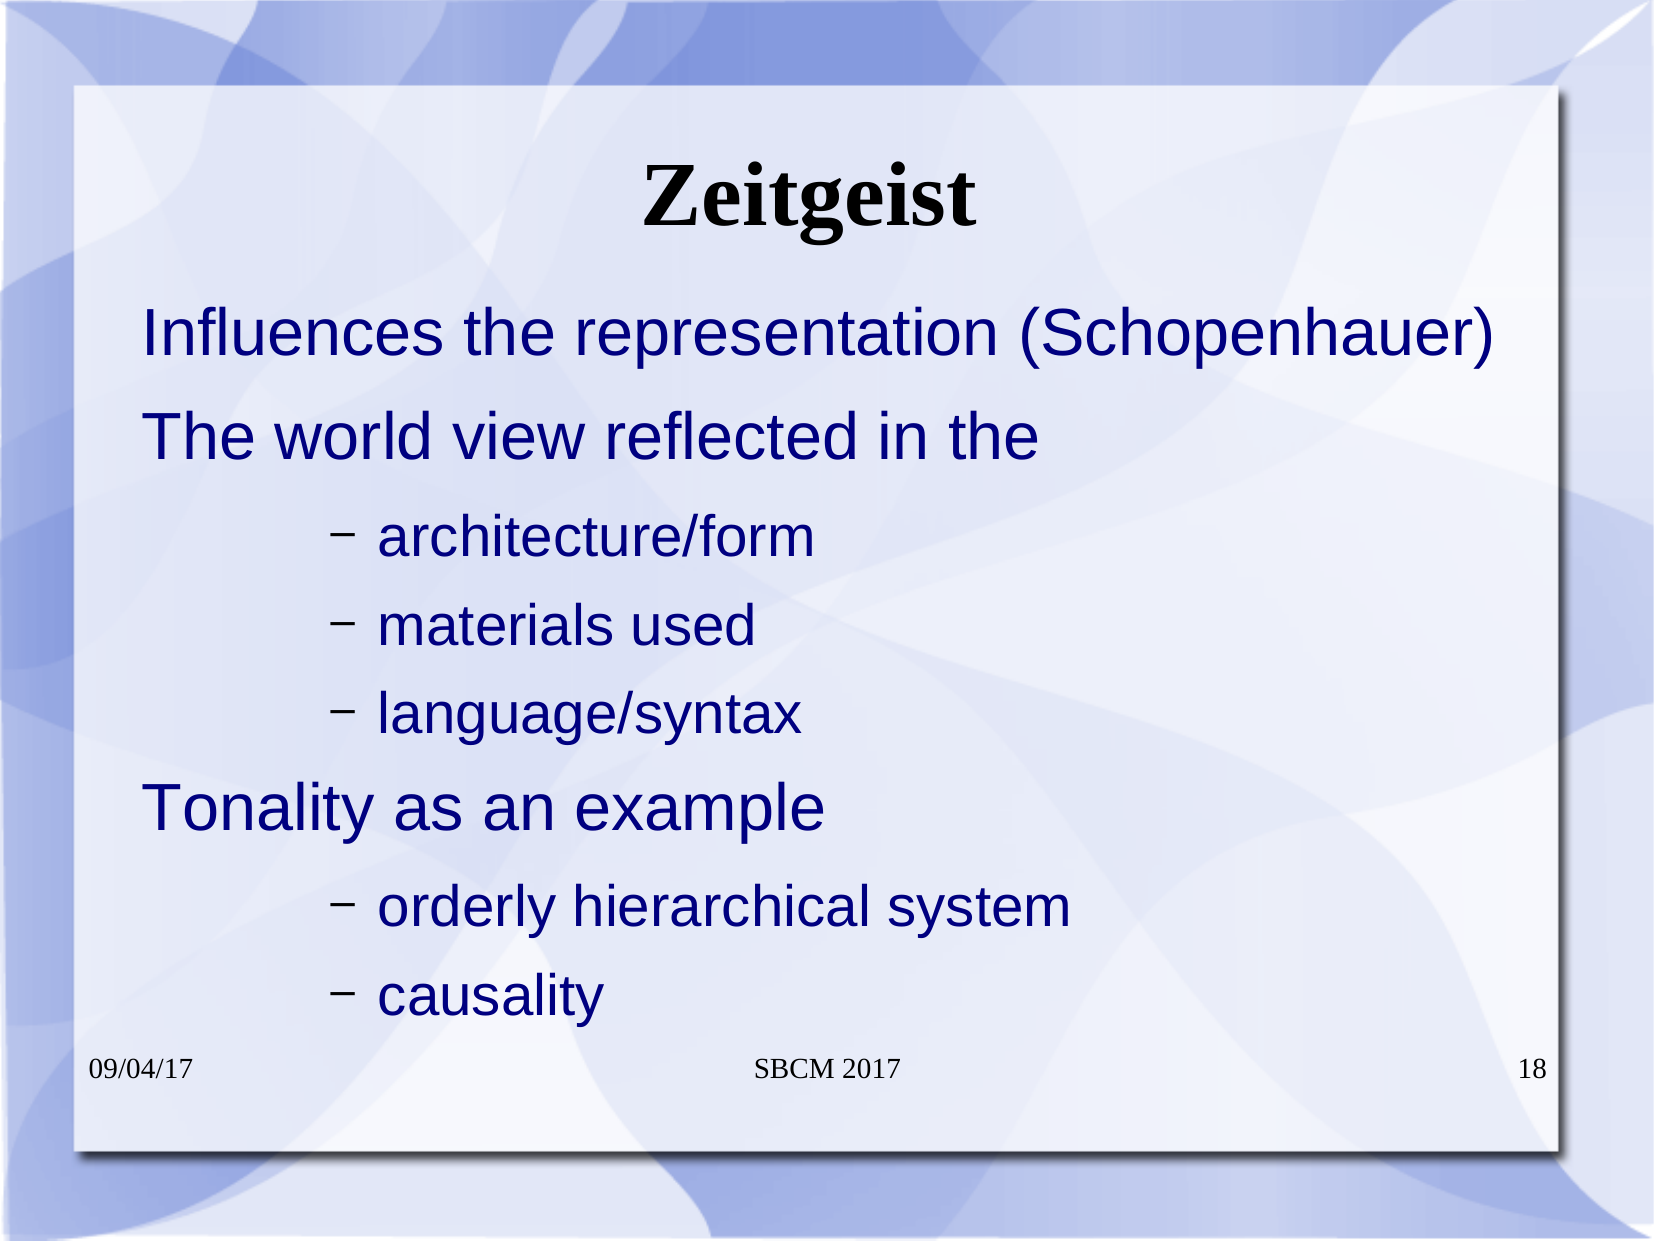

# Zeitgeist
Influences the representation (Schopenhauer)
The world view reflected in the
architecture/form
materials used
language/syntax
Tonality as an example
orderly hierarchical system
causality
09/04/17
SBCM 2017
18